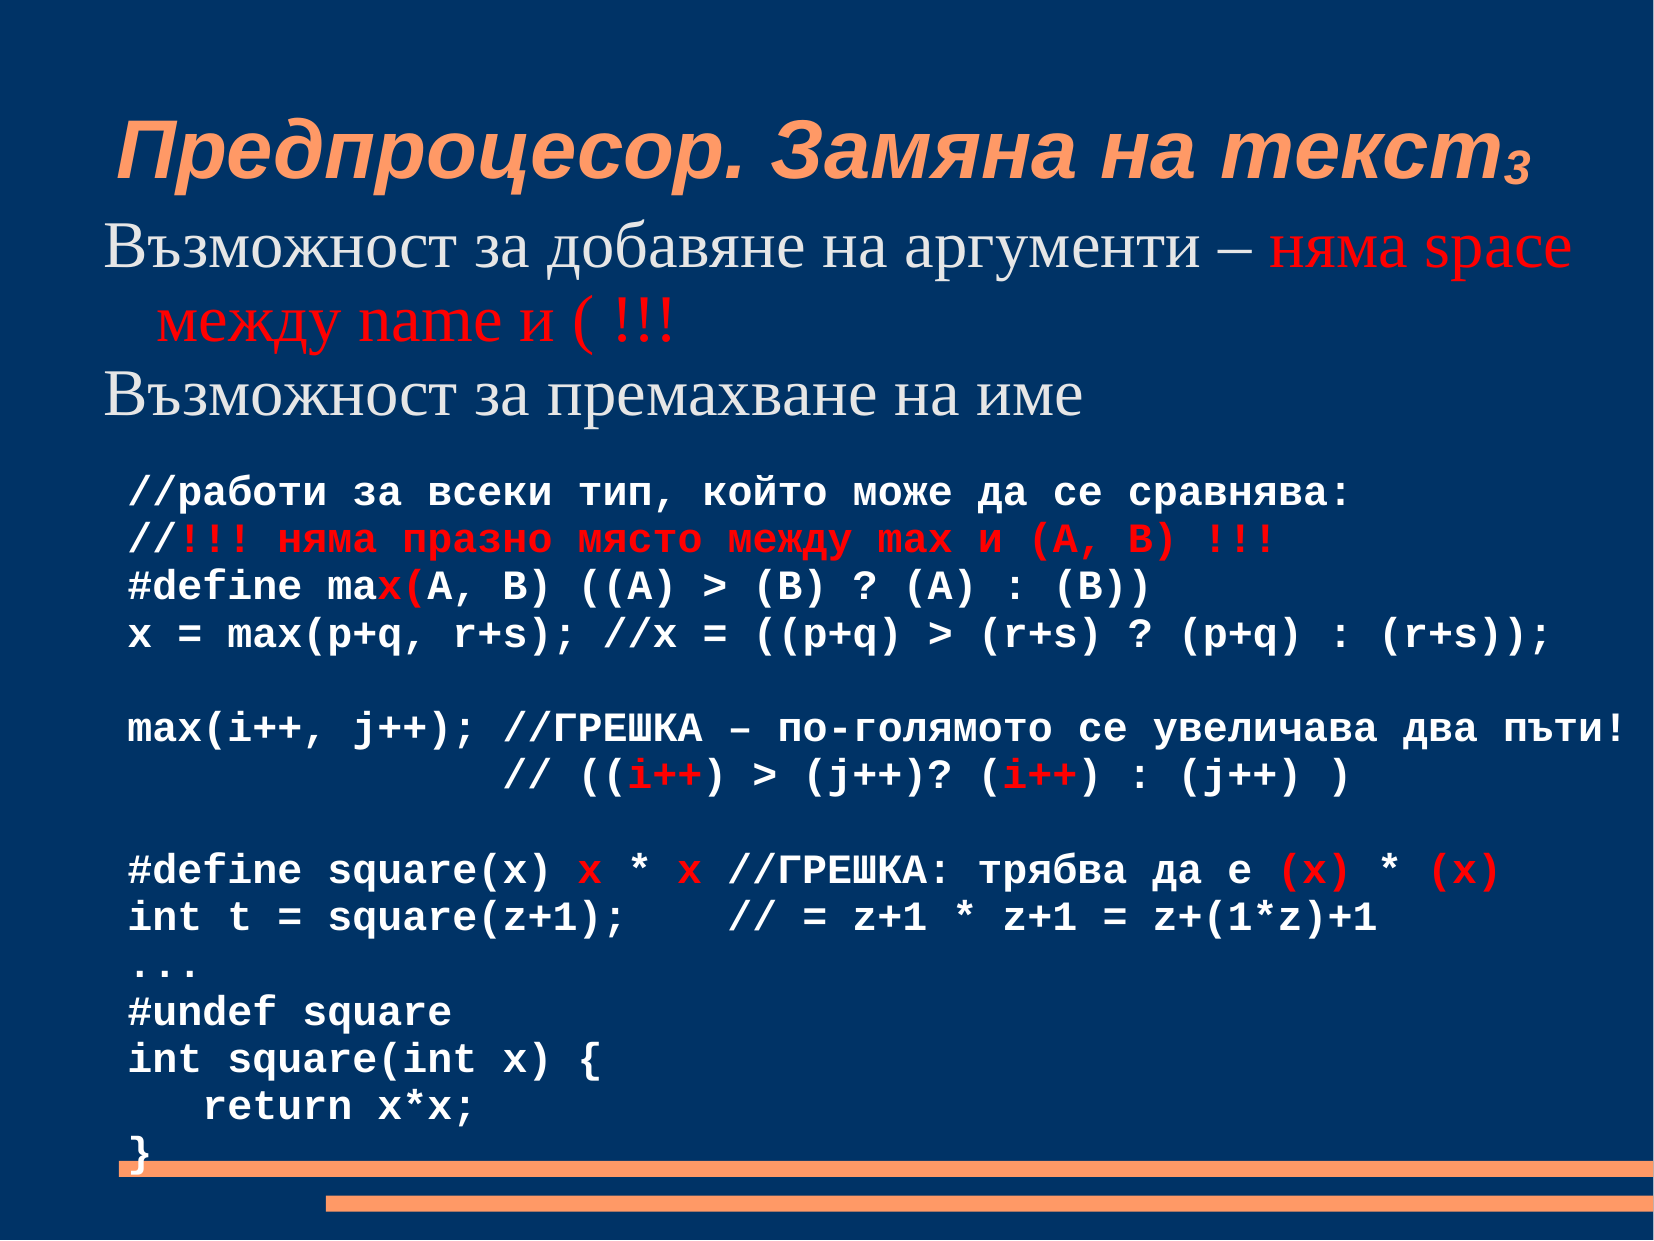

# Предпроцесор. Замяна на текст3
Възможност за добавяне на аргументи – няма space между name и ( !!!
Възможност за премахване на име
//работи за всеки тип, който може да се сравнява:
//!!! няма празно място между max и (A, B) !!!
#define max(A, B) ((A) > (B) ? (A) : (B))
x = max(p+q, r+s); //x = ((p+q) > (r+s) ? (p+q) : (r+s));
max(i++, j++); //ГРЕШКА – по-голямото се увеличава два пъти!
					// ((i++) > (j++)? (i++) : (j++) )
#define square(x) x * x //ГРЕШКА: трябва да е (x) * (x)
int t = square(z+1);		// = z+1 * z+1 = z+(1*z)+1
...
#undef square
int square(int x) {
	return x*x;
}